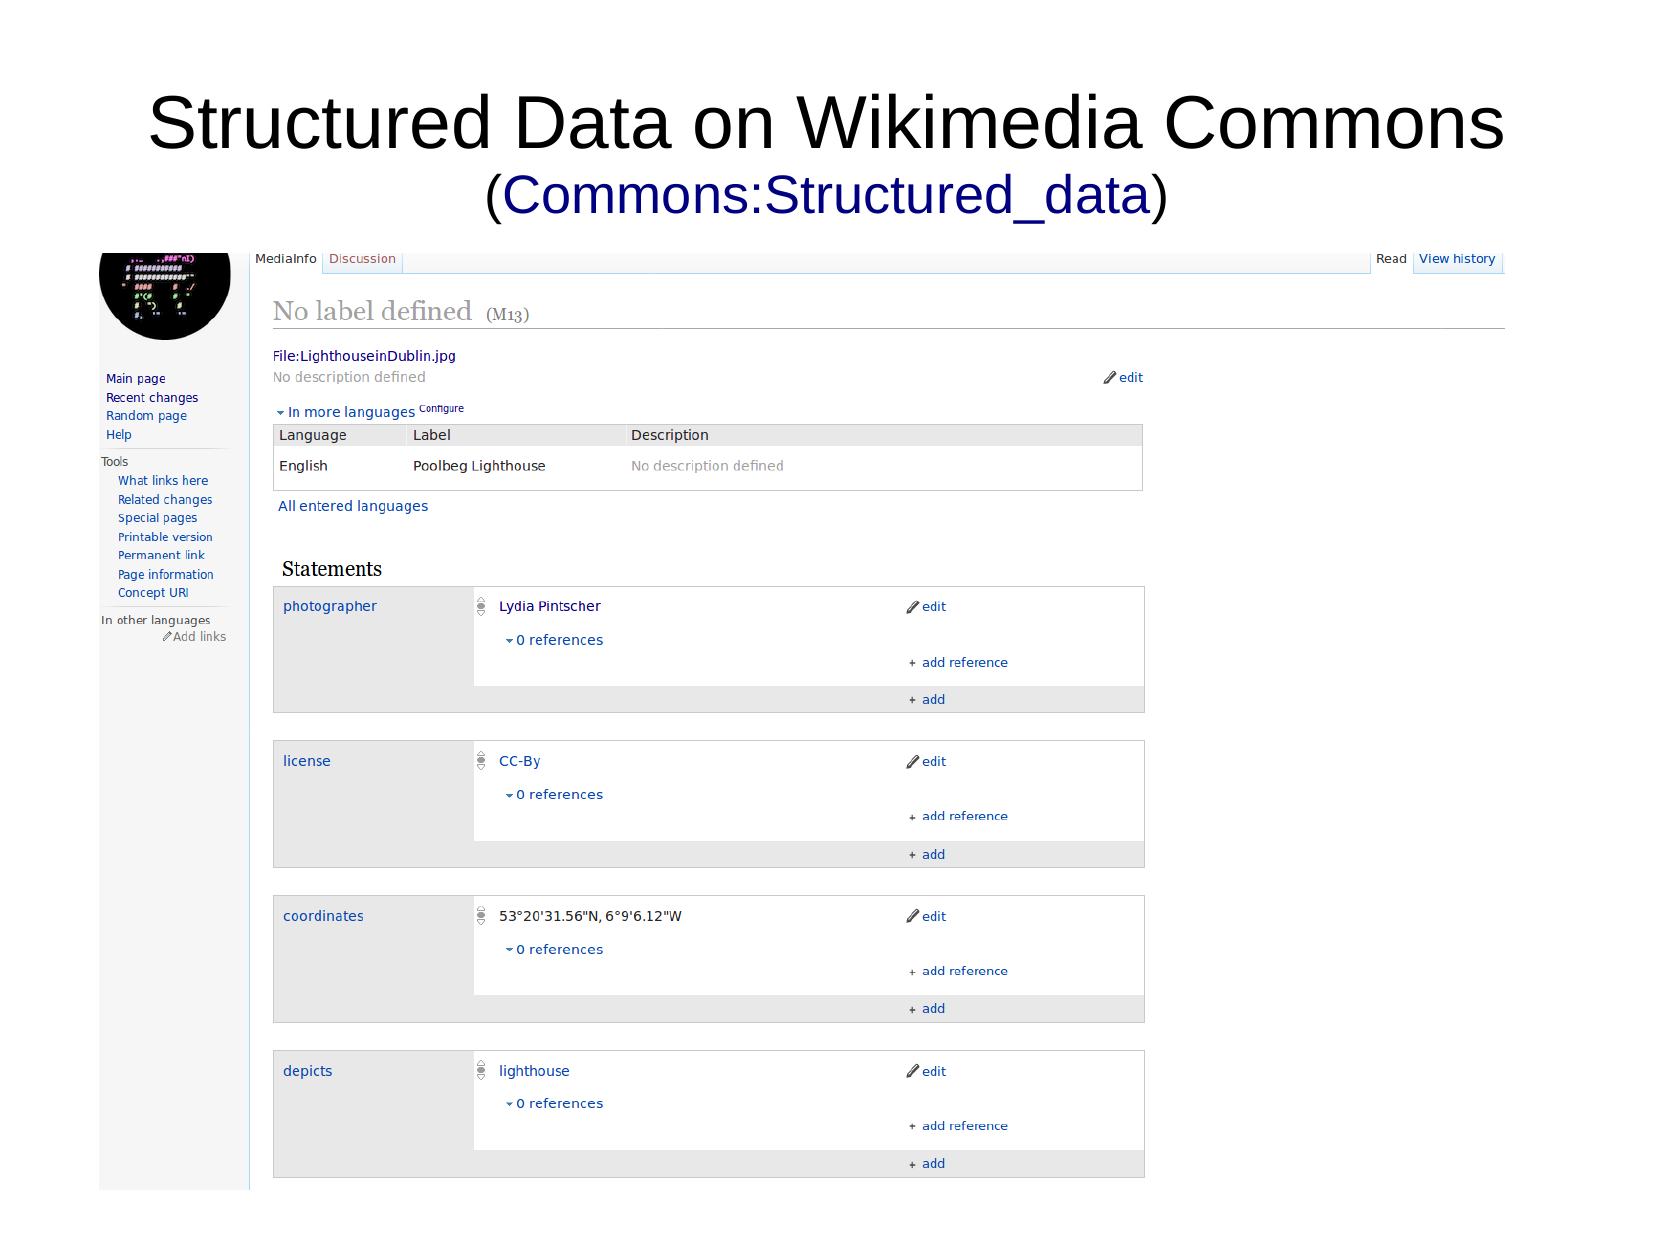

# Structured Data on Wikimedia Commons (Commons:Structured_data)